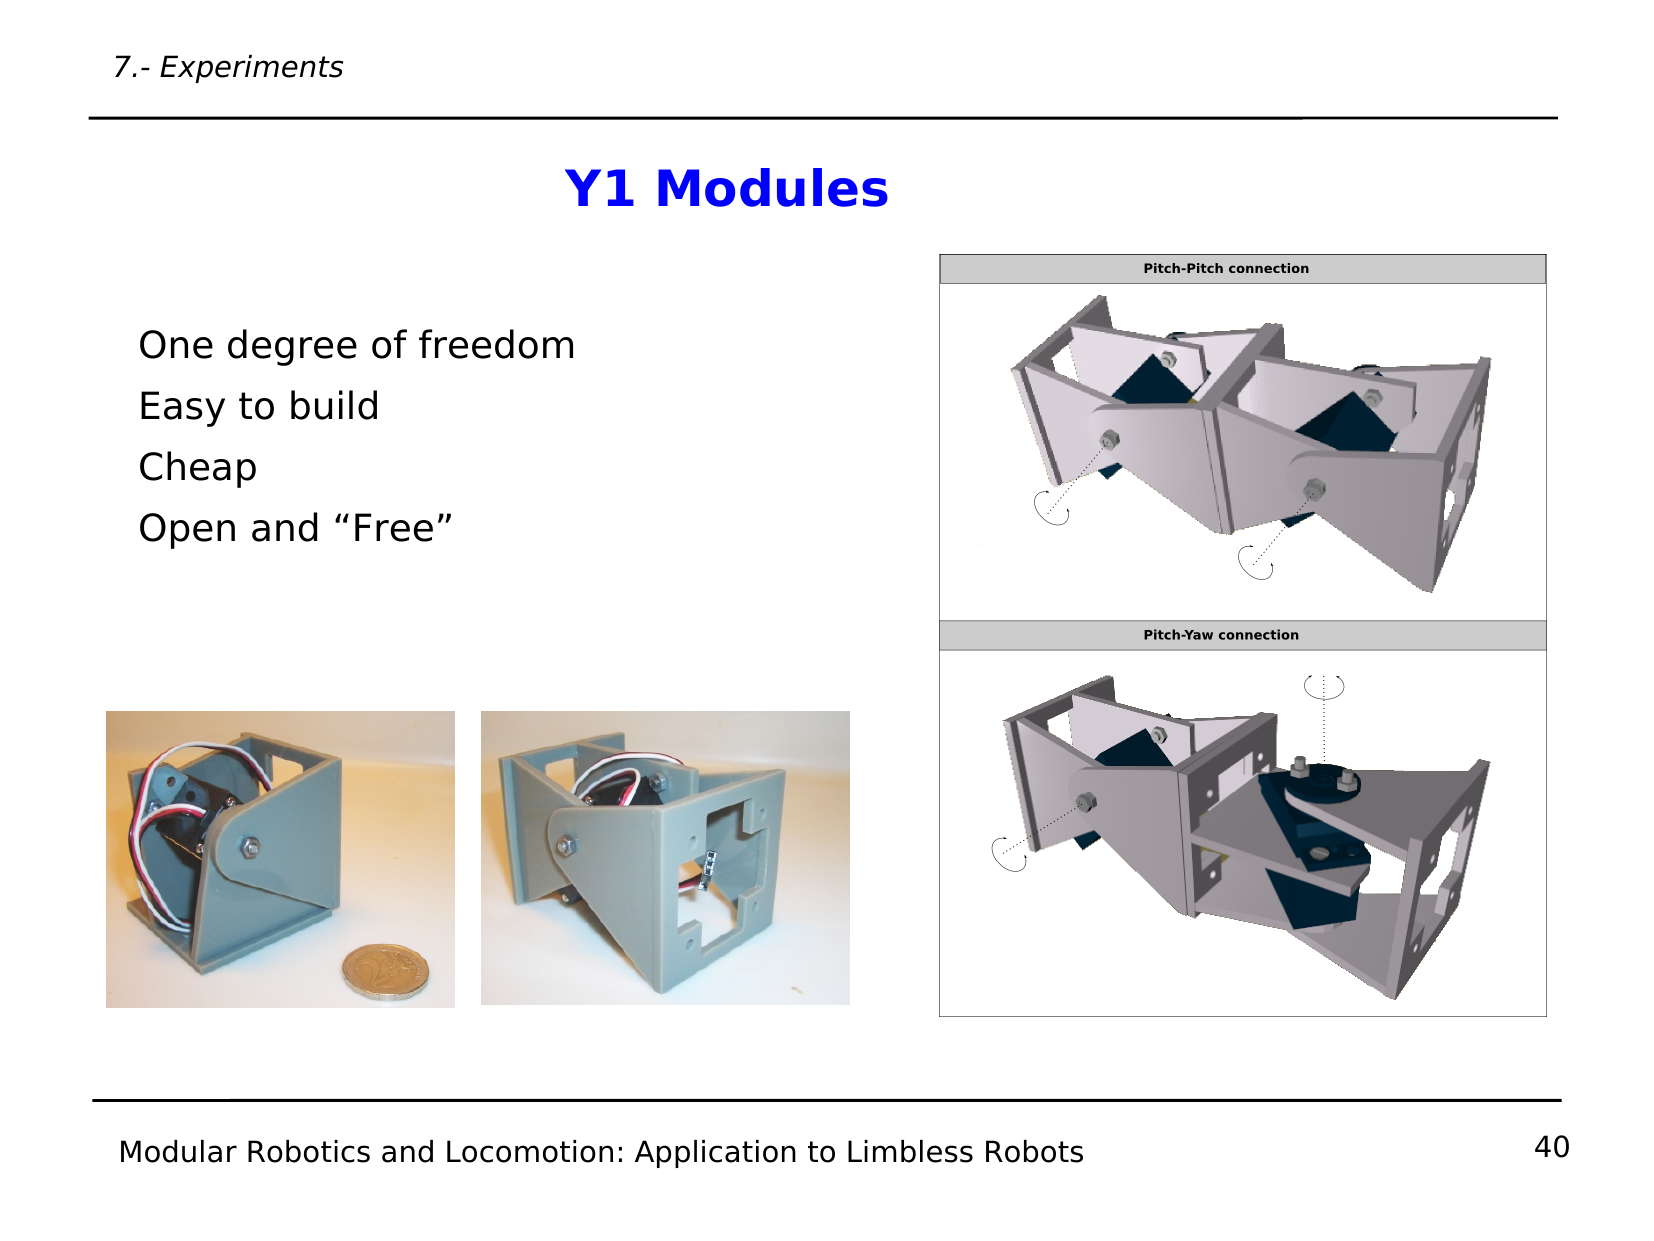

7.- Experiments
Y1 Modules
 One degree of freedom
 Easy to build
 Cheap
 Open and “Free”
Modular Robotics and Locomotion: Application to Limbless Robots
40